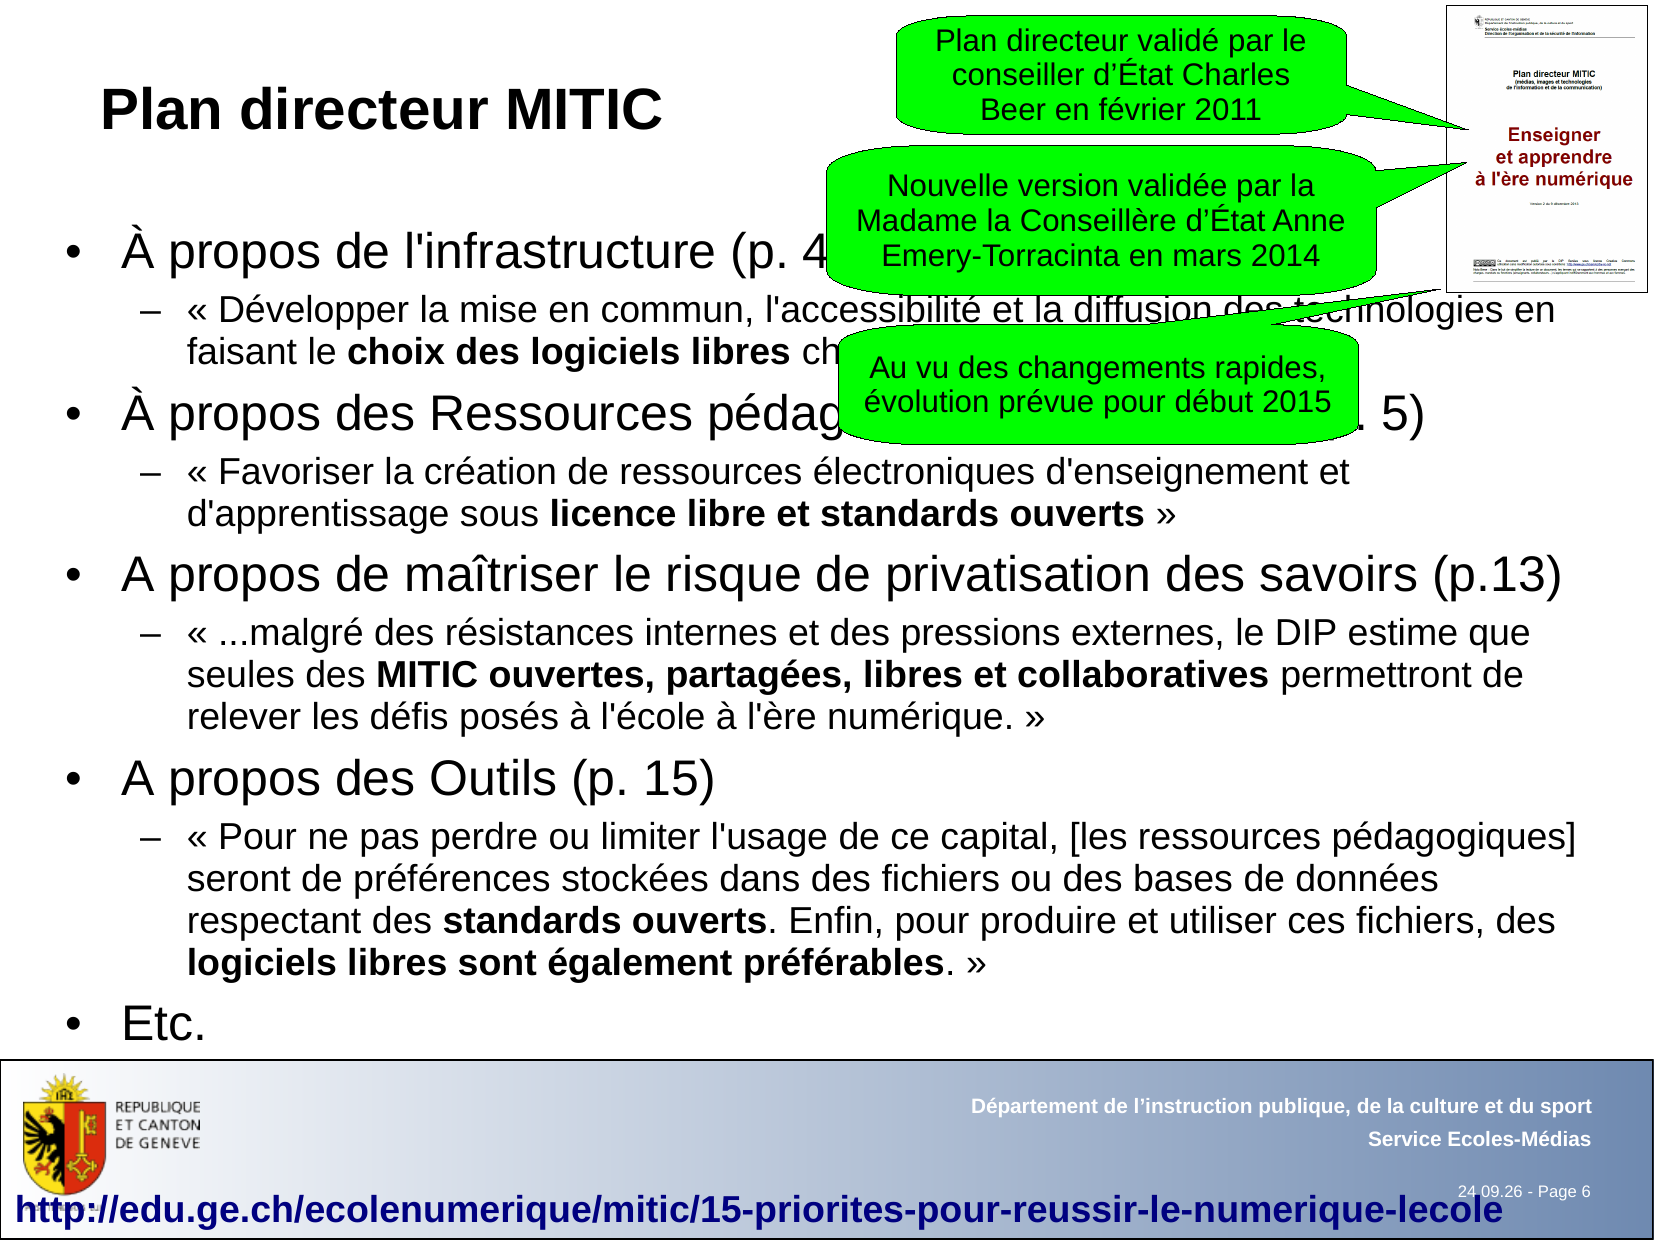

Plan directeur validé par le conseiller d’État Charles Beer en février 2011
Nouvelle version validée par la Madame la Conseillère d’État Anne Emery-Torracinta en mars 2014
Au vu des changements rapides, évolution prévue pour début 2015
# Plan directeur MITIC
À propos de l'infrastructure (p. 4)
« Développer la mise en commun, l'accessibilité et la diffusion des technologies en faisant le choix des logiciels libres chaque fois que c'est possible »
À propos des Ressources pédagogiques numériques (p. 5)
« Favoriser la création de ressources électroniques d'enseignement et d'apprentissage sous licence libre et standards ouverts »
A propos de maîtriser le risque de privatisation des savoirs (p.13)
« ...malgré des résistances internes et des pressions externes, le DIP estime que seules des MITIC ouvertes, partagées, libres et collaboratives permettront de relever les défis posés à l'école à l'ère numérique. »
A propos des Outils (p. 15)
« Pour ne pas perdre ou limiter l'usage de ce capital, [les ressources pédagogiques] seront de préférences stockées dans des fichiers ou des bases de données respectant des standards ouverts. Enfin, pour produire et utiliser ces fichiers, des logiciels libres sont également préférables. »
Etc.
Département
Nom du service ou office
http://edu.ge.ch/ecolenumerique/mitic/15-priorites-pour-reussir-le-numerique-lecole